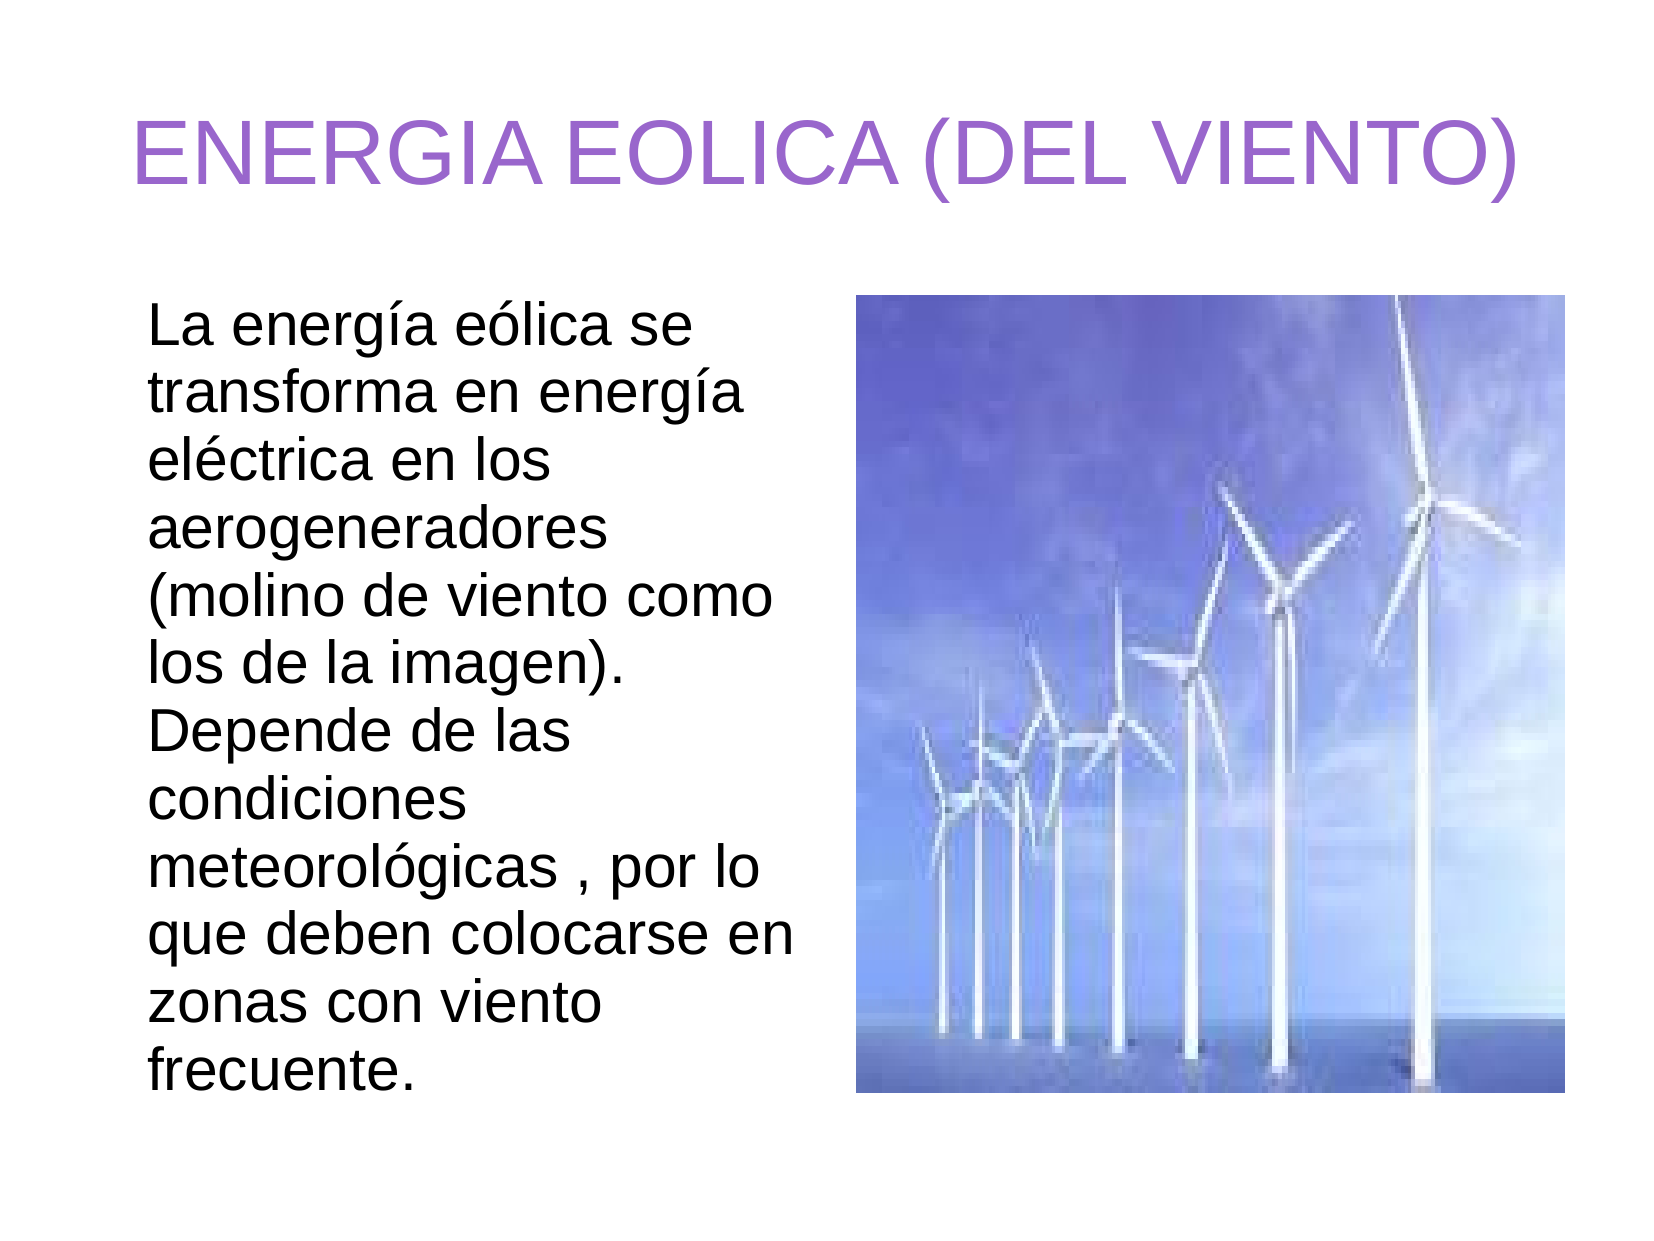

# ENERGIA EOLICA (DEL VIENTO)
La energía eólica se transforma en energía eléctrica en los aerogeneradores (molino de viento como los de la imagen). Depende de las condiciones meteorológicas , por lo que deben colocarse en zonas con viento frecuente.